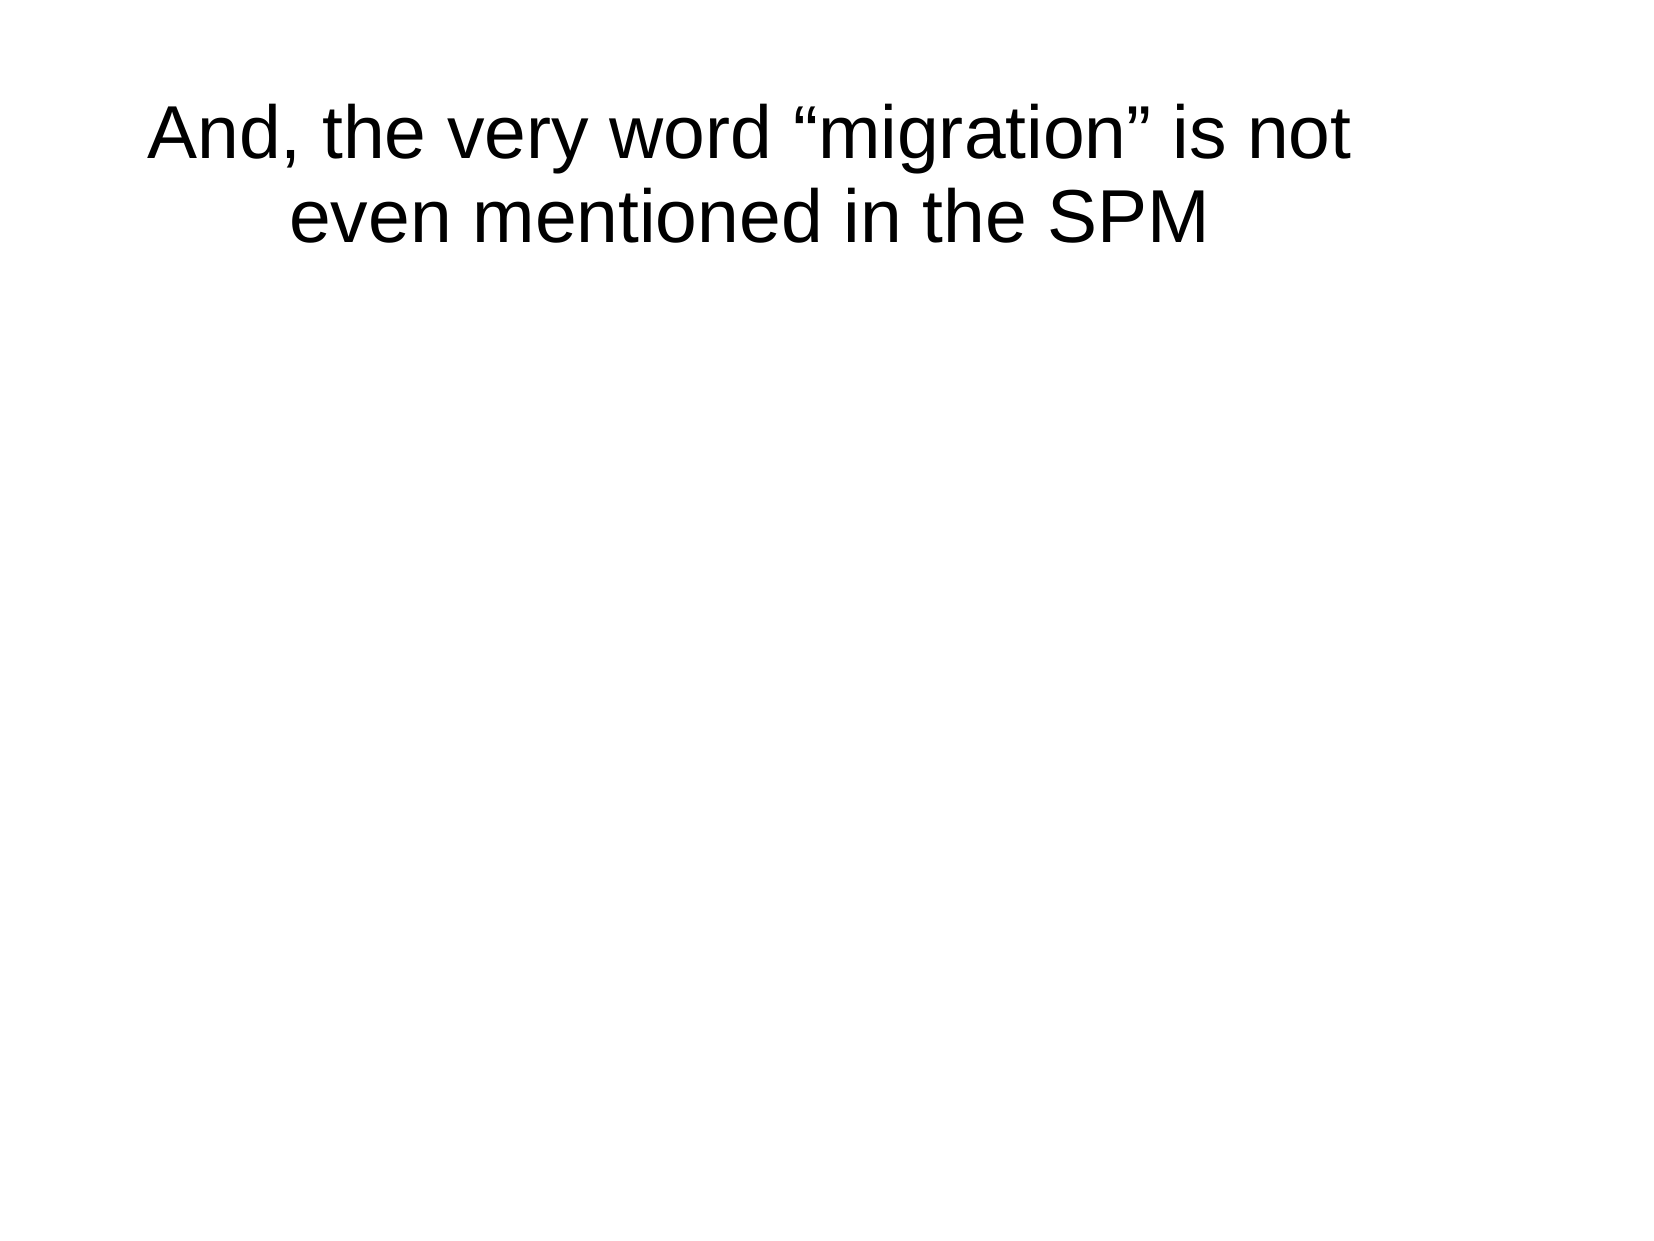

# And, the very word “migration” is not even mentioned in the SPM